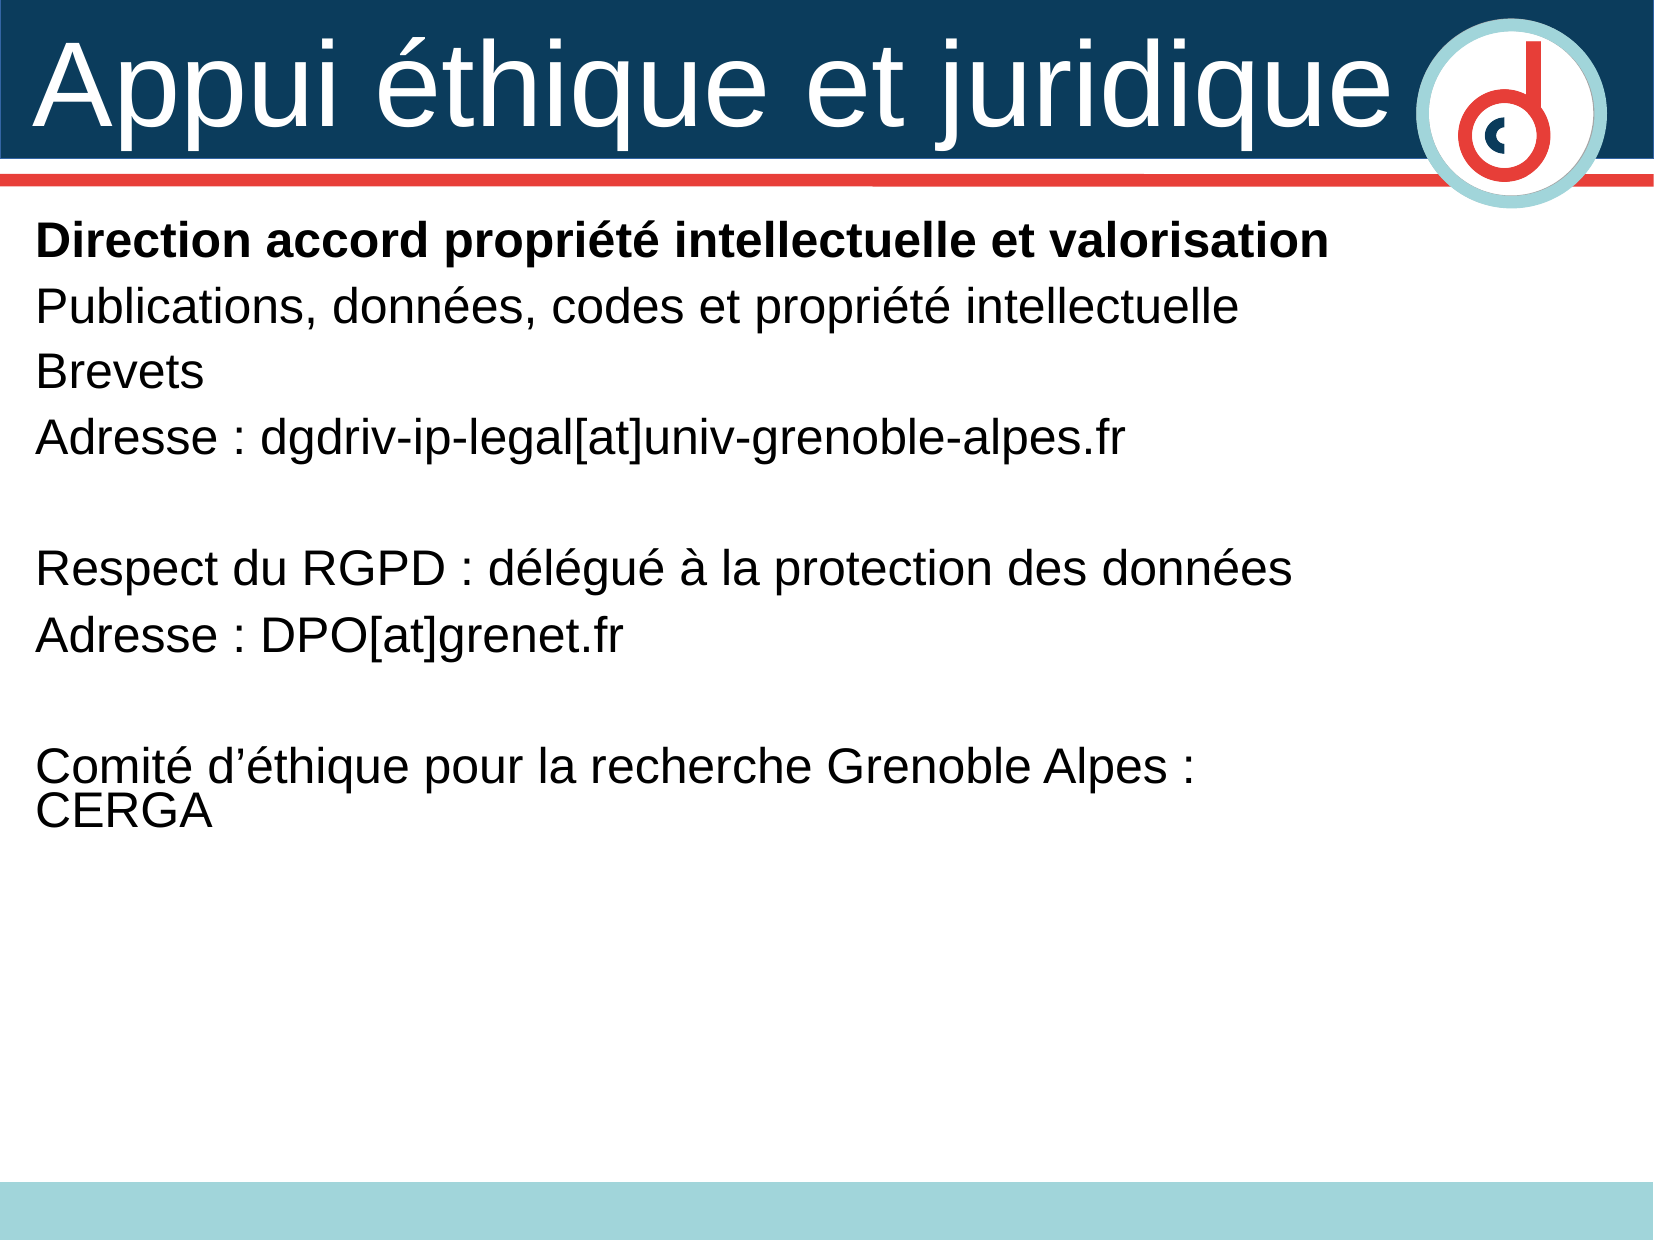

# Appui éthique et juridique
Direction accord propriété intellectuelle et valorisation
	Publications, données, codes et propriété intellectuelle
	Brevets
Adresse : dgdriv-ip-legal[at]univ-grenoble-alpes.fr
Respect du RGPD : délégué à la protection des données
  Adresse : DPO[at]grenet.fr
Comité d’éthique pour la recherche Grenoble Alpes : CERGA